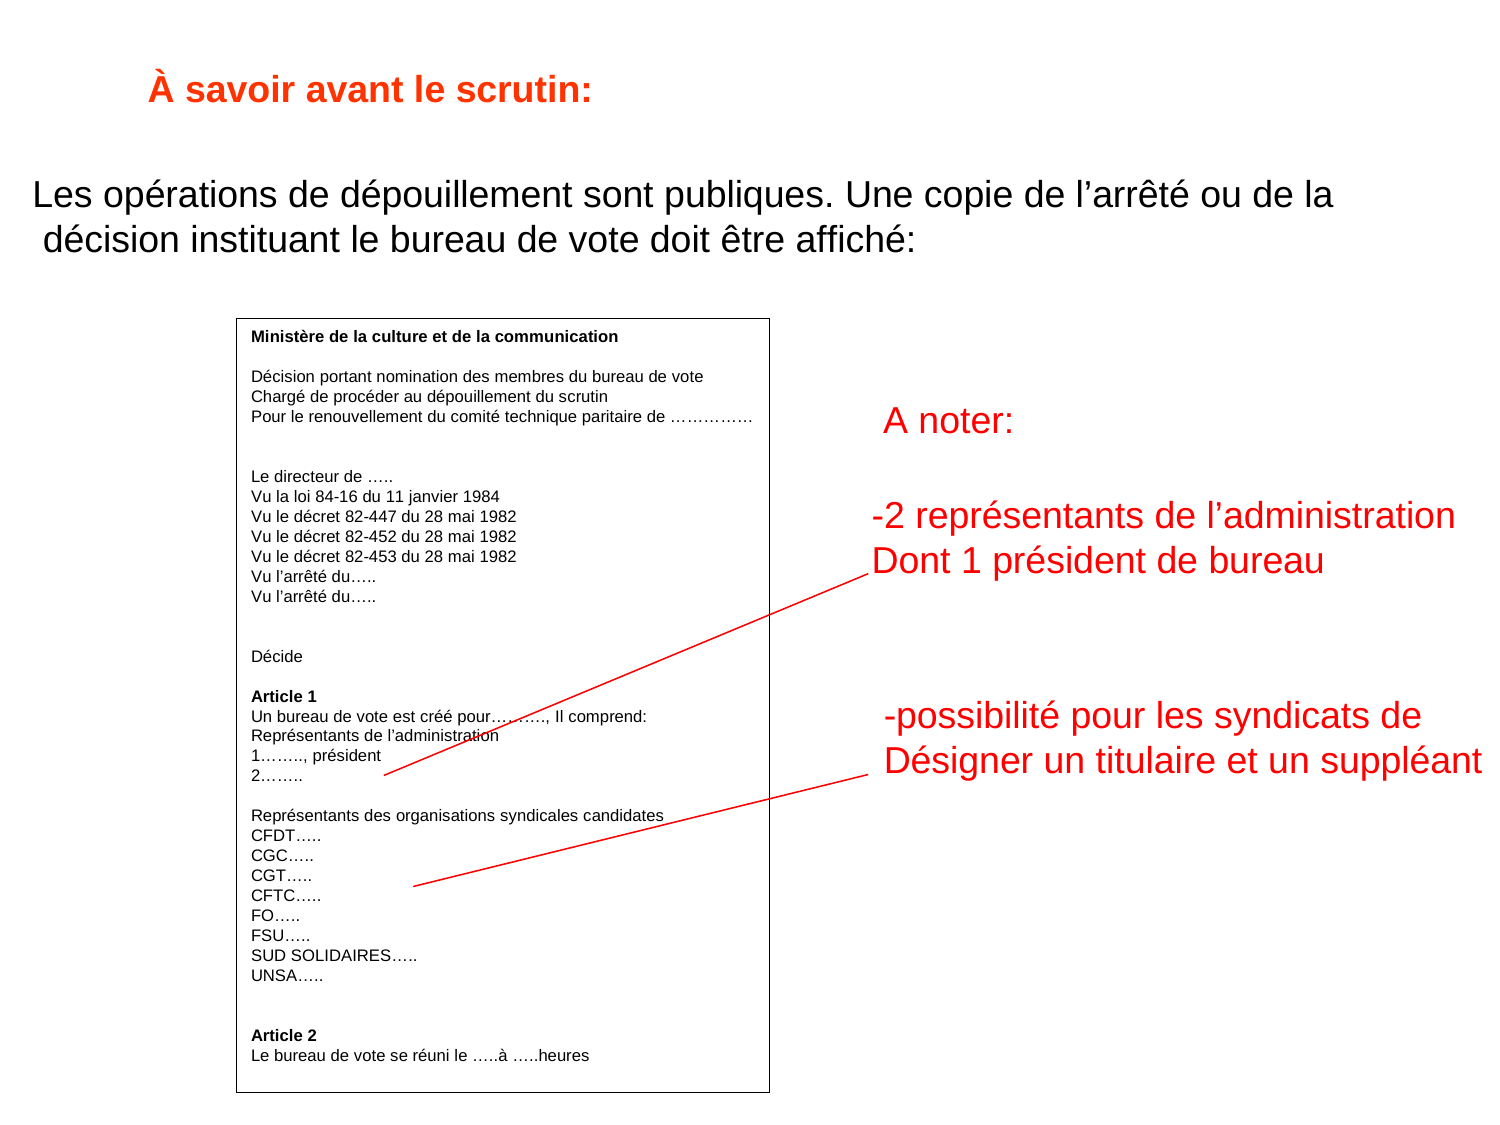

À savoir avant le scrutin:
Les opérations de dépouillement sont publiques. Une copie de l’arrêté ou de la
 décision instituant le bureau de vote doit être affiché:
Ministère de la culture et de la communication
Décision portant nomination des membres du bureau de vote
Chargé de procéder au dépouillement du scrutin
Pour le renouvellement du comité technique paritaire de ……………
Le directeur de …..
Vu la loi 84-16 du 11 janvier 1984
Vu le décret 82-447 du 28 mai 1982
Vu le décret 82-452 du 28 mai 1982
Vu le décret 82-453 du 28 mai 1982
Vu l’arrêté du…..
Vu l’arrêté du…..
Décide
Article 1
Un bureau de vote est créé pour………., Il comprend:
Représentants de l’administration
1…….., président
2……..
Représentants des organisations syndicales candidates
CFDT…..
CGC…..
CGT…..
CFTC…..
FO…..
FSU…..
SUD SOLIDAIRES…..
UNSA…..
Article 2
Le bureau de vote se réuni le …..à …..heures
A noter:
-2 représentants de l’administration
Dont 1 président de bureau
-possibilité pour les syndicats de
Désigner un titulaire et un suppléant